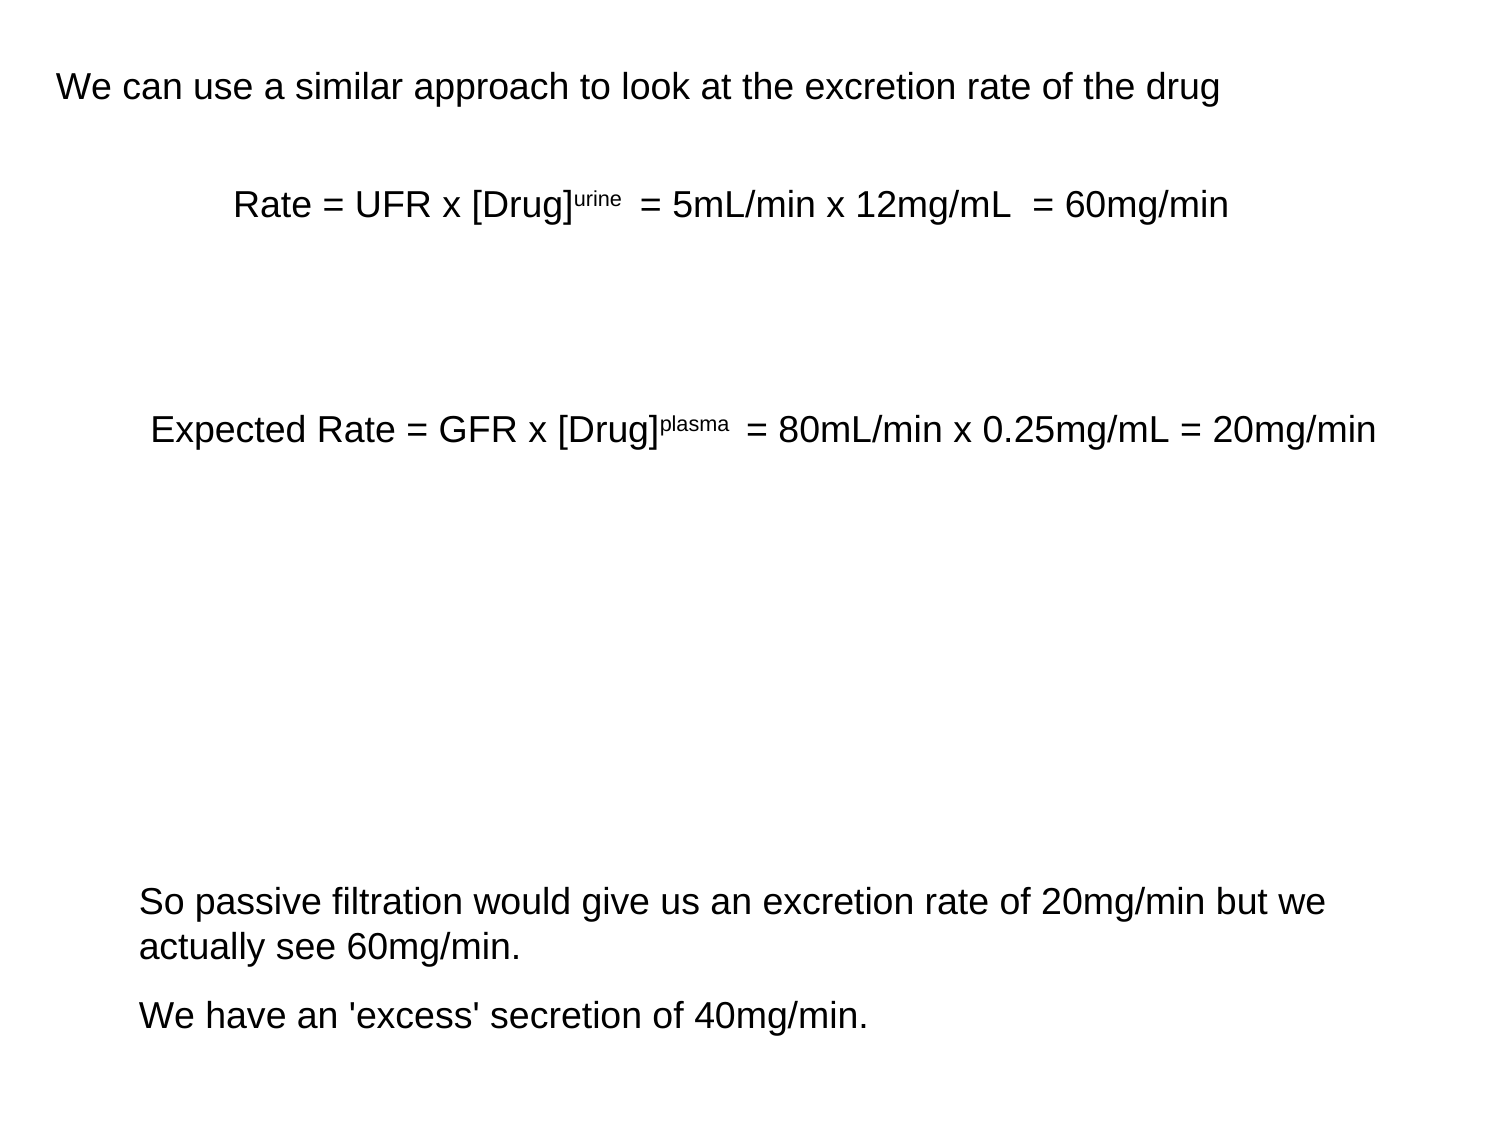

We can use a similar approach to look at the excretion rate of the drug
Rate = UFR x [Drug]urine = 5mL/min x 12mg/mL = 60mg/min
Expected Rate = GFR x [Drug]plasma = 80mL/min x 0.25mg/mL = 20mg/min
So passive filtration would give us an excretion rate of 20mg/min but we actually see 60mg/min.
We have an 'excess' secretion of 40mg/min.